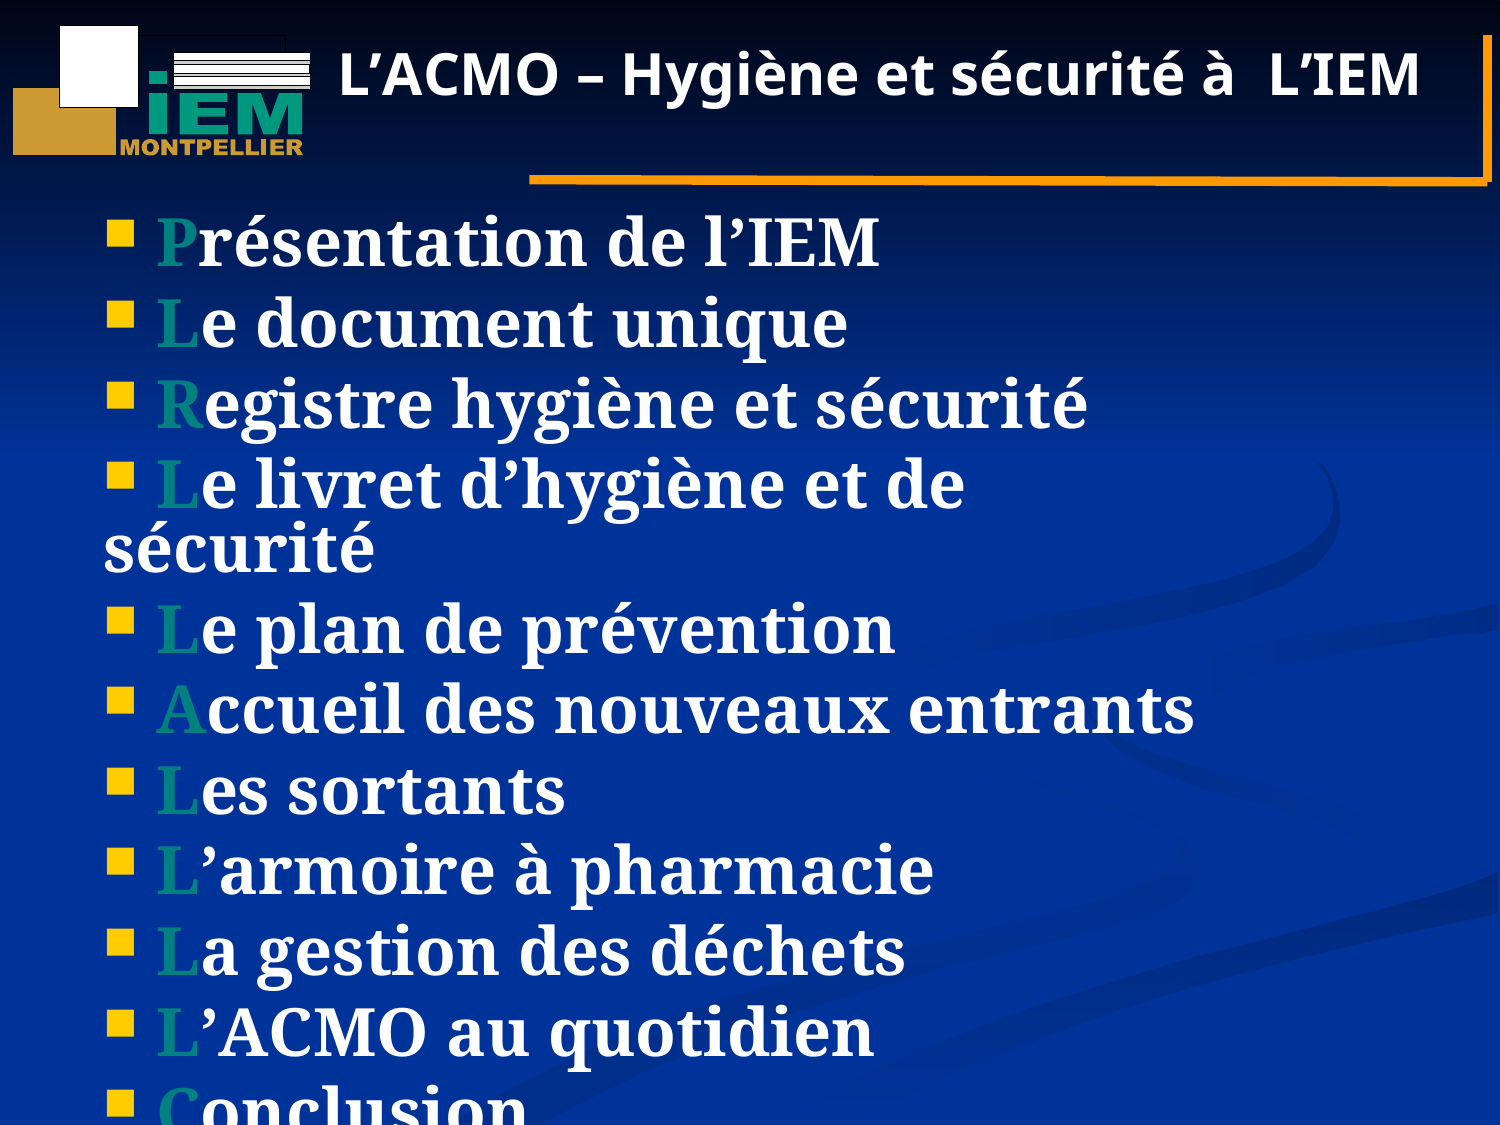

L’ACMO – Hygiène et sécurité à L’IEM
 Présentation de l’IEM
 Le document unique
 Registre hygiène et sécurité
 Le livret d’hygiène et de sécurité
 Le plan de prévention
 Accueil des nouveaux entrants
 Les sortants
 L’armoire à pharmacie
 La gestion des déchets
 L’ACMO au quotidien
 Conclusion